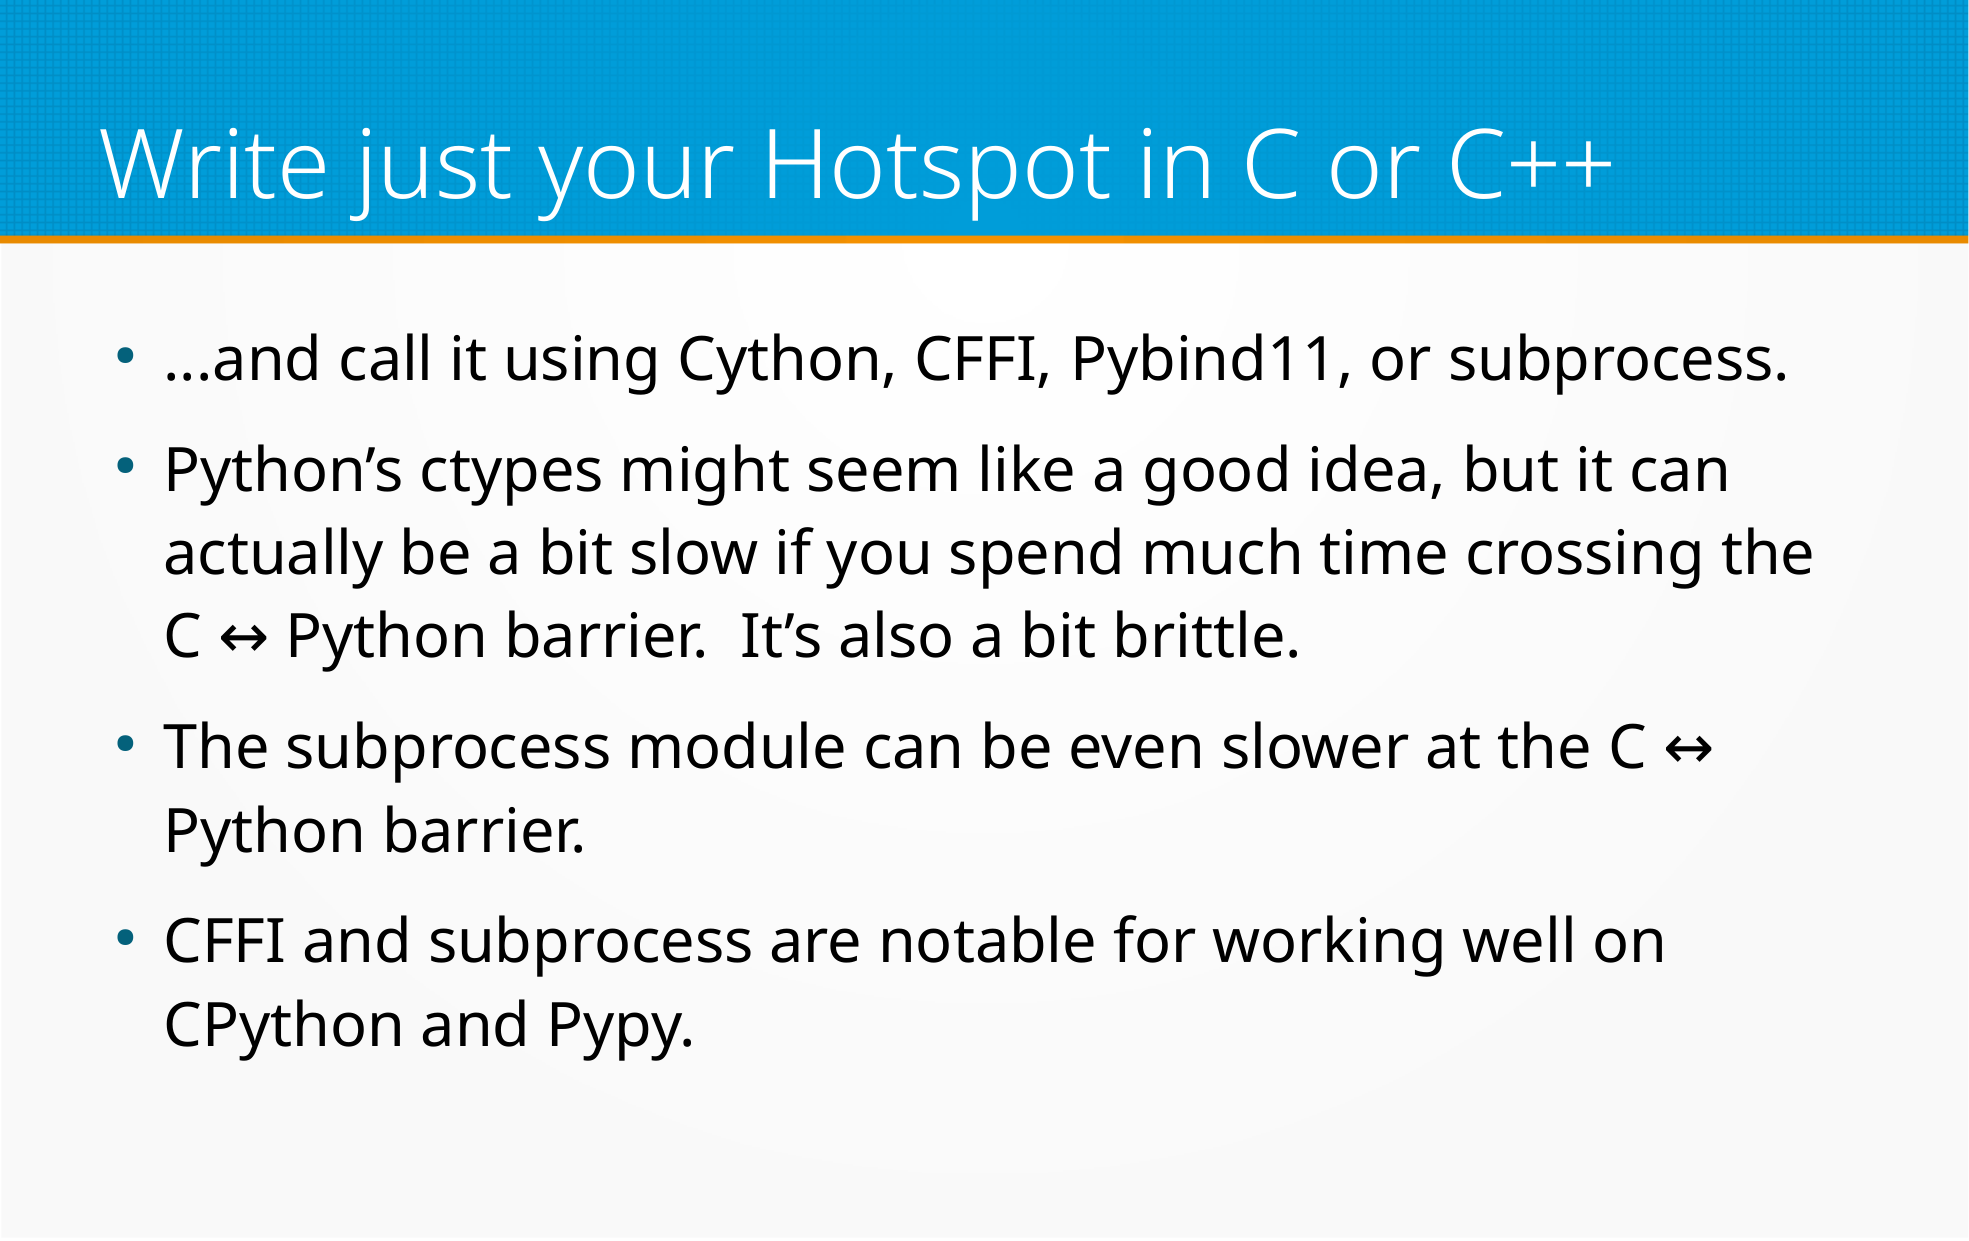

# Write just your Hotspot in C or C++
...and call it using Cython, CFFI, Pybind11, or subprocess.
Python’s ctypes might seem like a good idea, but it can actually be a bit slow if you spend much time crossing the C ↔ Python barrier. It’s also a bit brittle.
The subprocess module can be even slower at the C ↔ Python barrier.
CFFI and subprocess are notable for working well on CPython and Pypy.